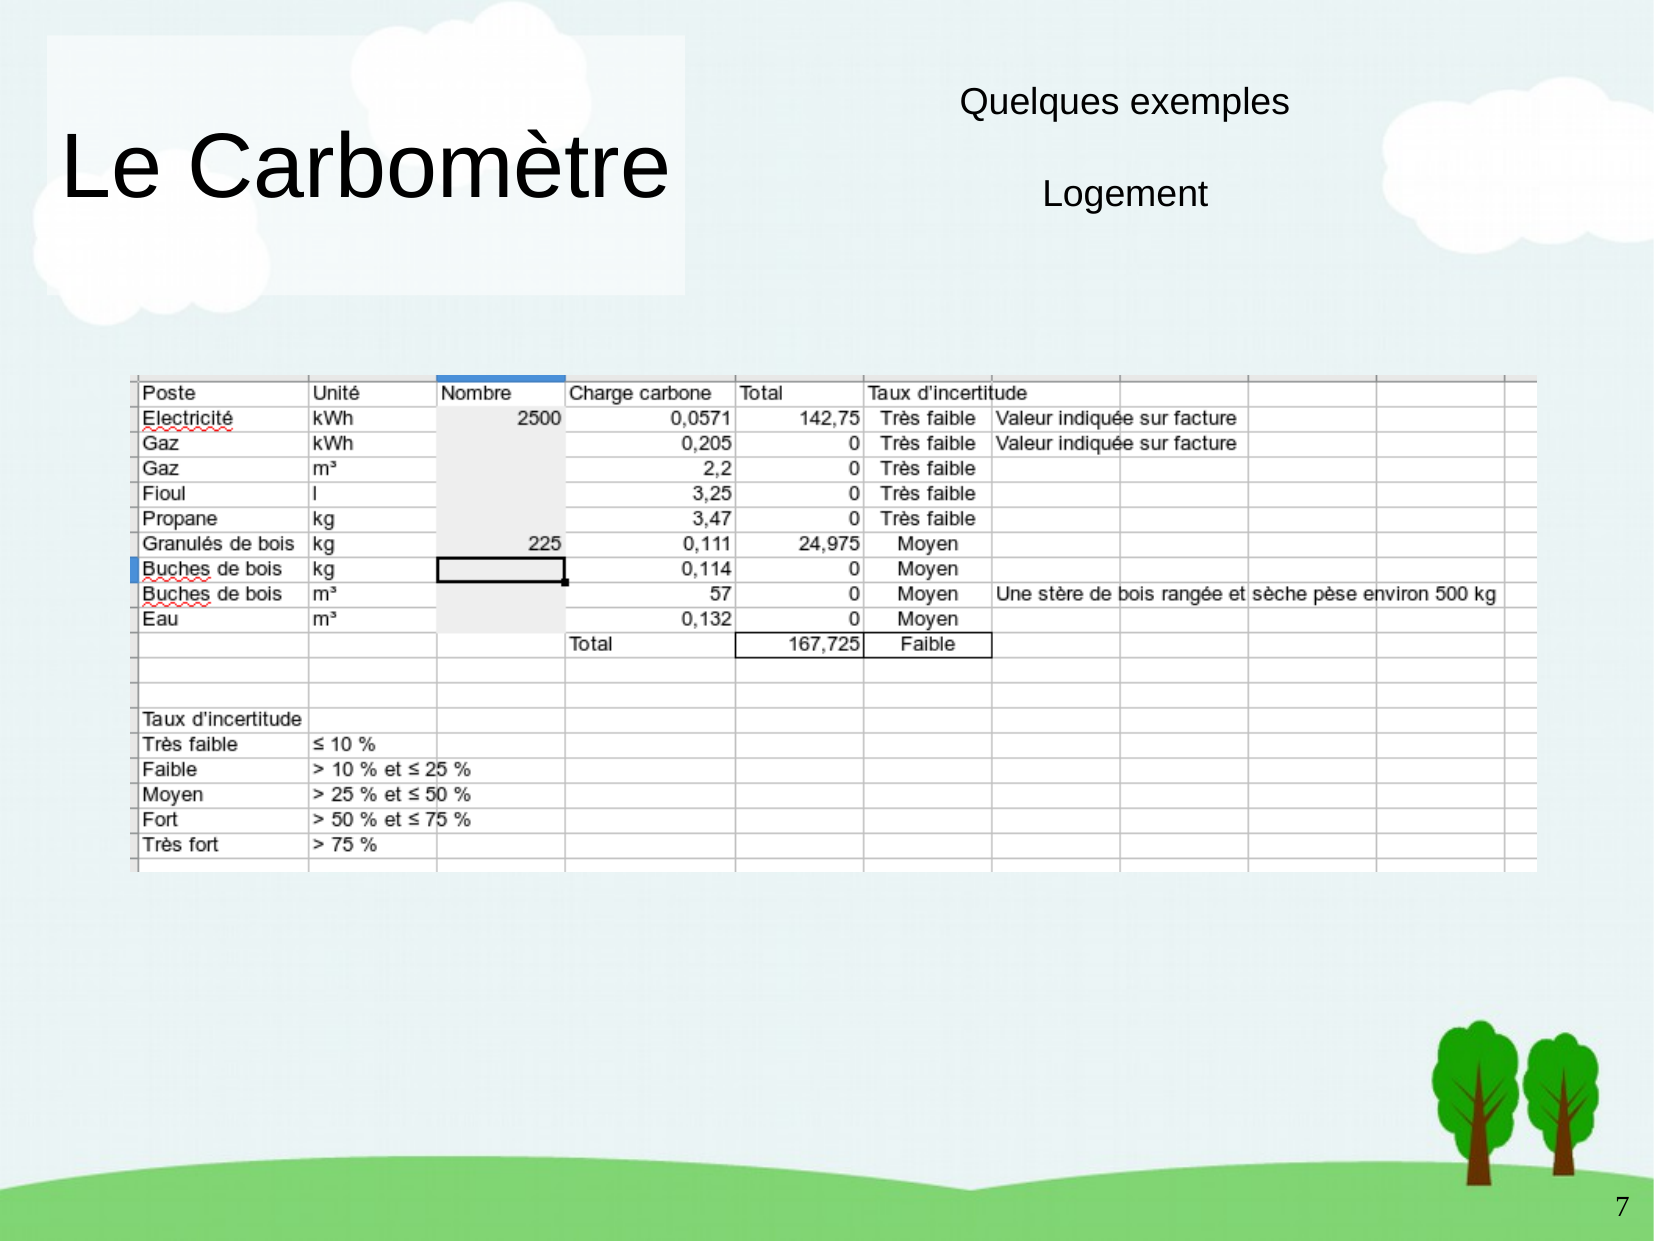

# Le Carbomètre
Quelques exemples
Logement
7